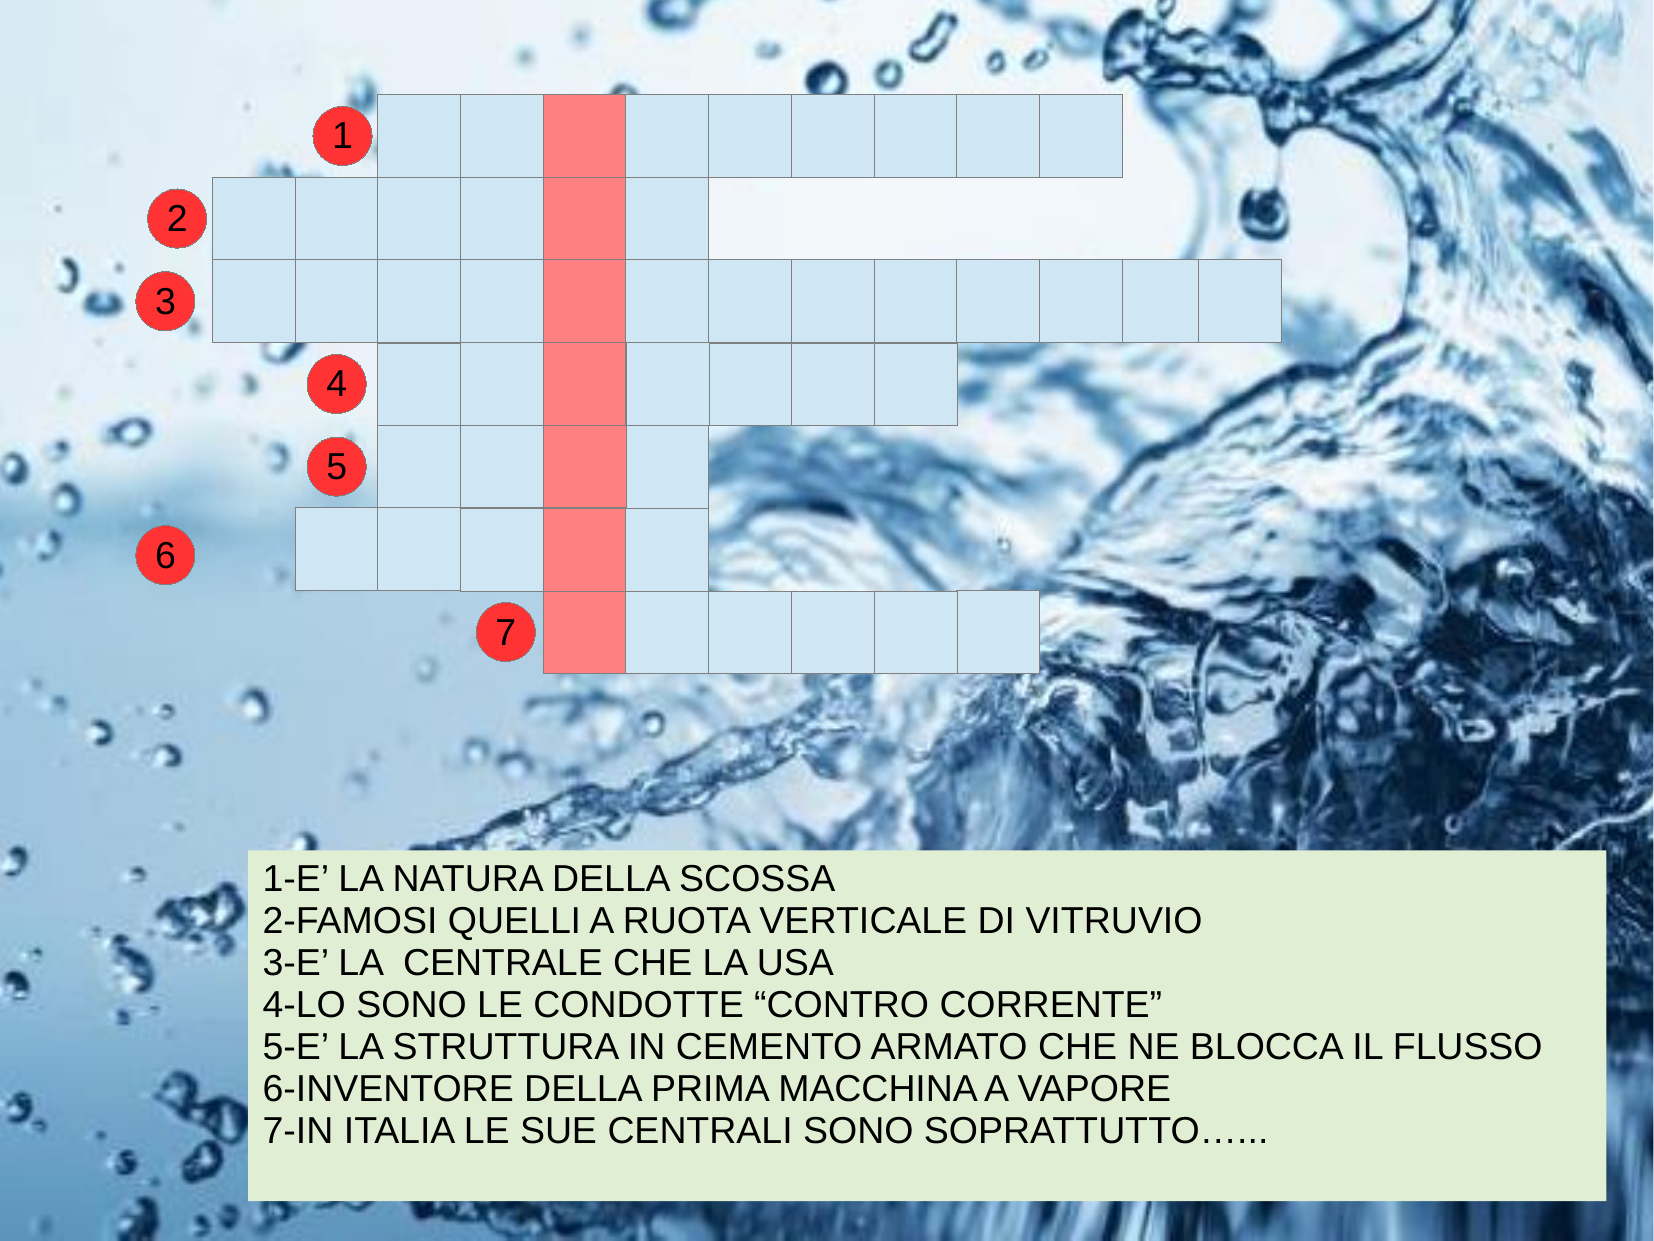

1
2
3
4
5
6
7
1-E’ LA NATURA DELLA SCOSSA
2-FAMOSI QUELLI A RUOTA VERTICALE DI VITRUVIO
3-E’ LA CENTRALE CHE LA USA
4-LO SONO LE CONDOTTE “CONTRO CORRENTE”
5-E’ LA STRUTTURA IN CEMENTO ARMATO CHE NE BLOCCA IL FLUSSO
6-INVENTORE DELLA PRIMA MACCHINA A VAPORE
7-IN ITALIA LE SUE CENTRALI SONO SOPRATTUTTO…...